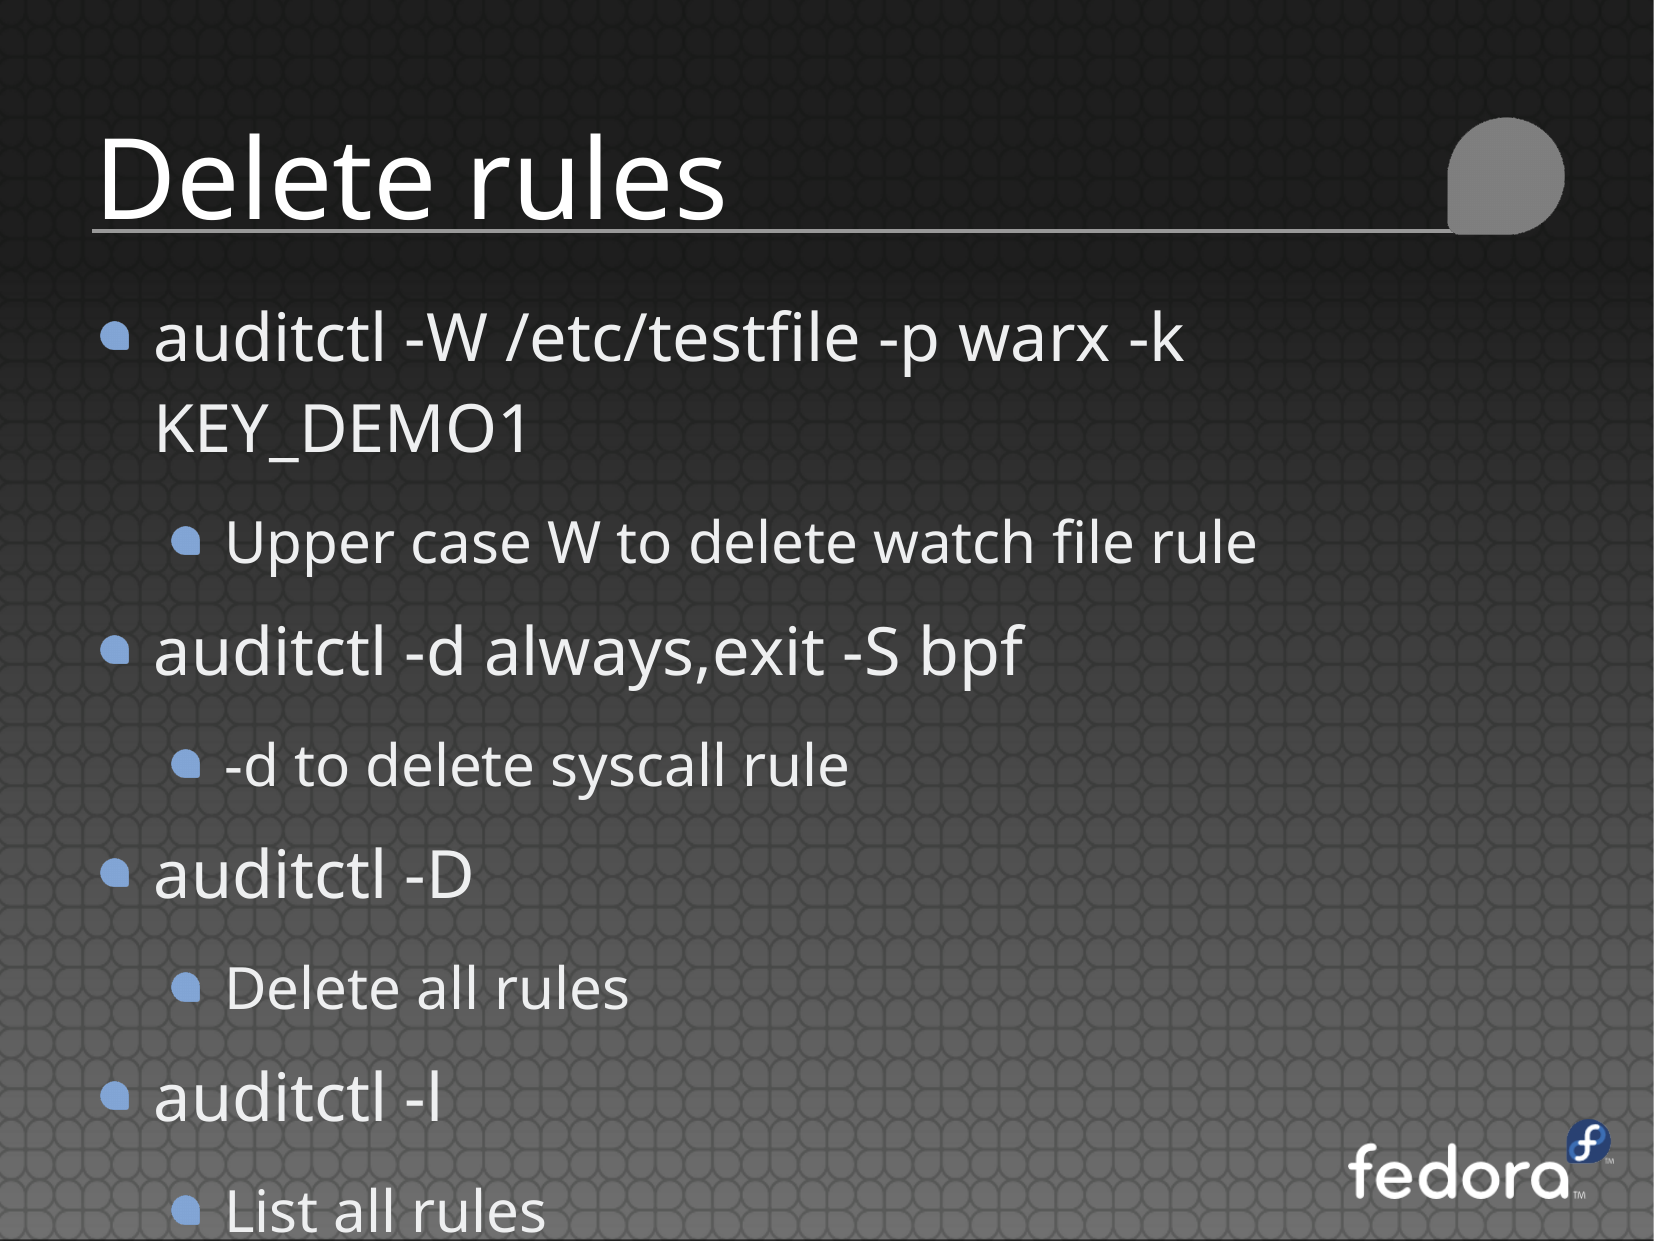

Delete rules
# auditctl -W /etc/testfile -p warx -k KEY_DEMO1
Upper case W to delete watch file rule
auditctl -d always,exit -S bpf
-d to delete syscall rule
auditctl -D
Delete all rules
auditctl -l
List all rules